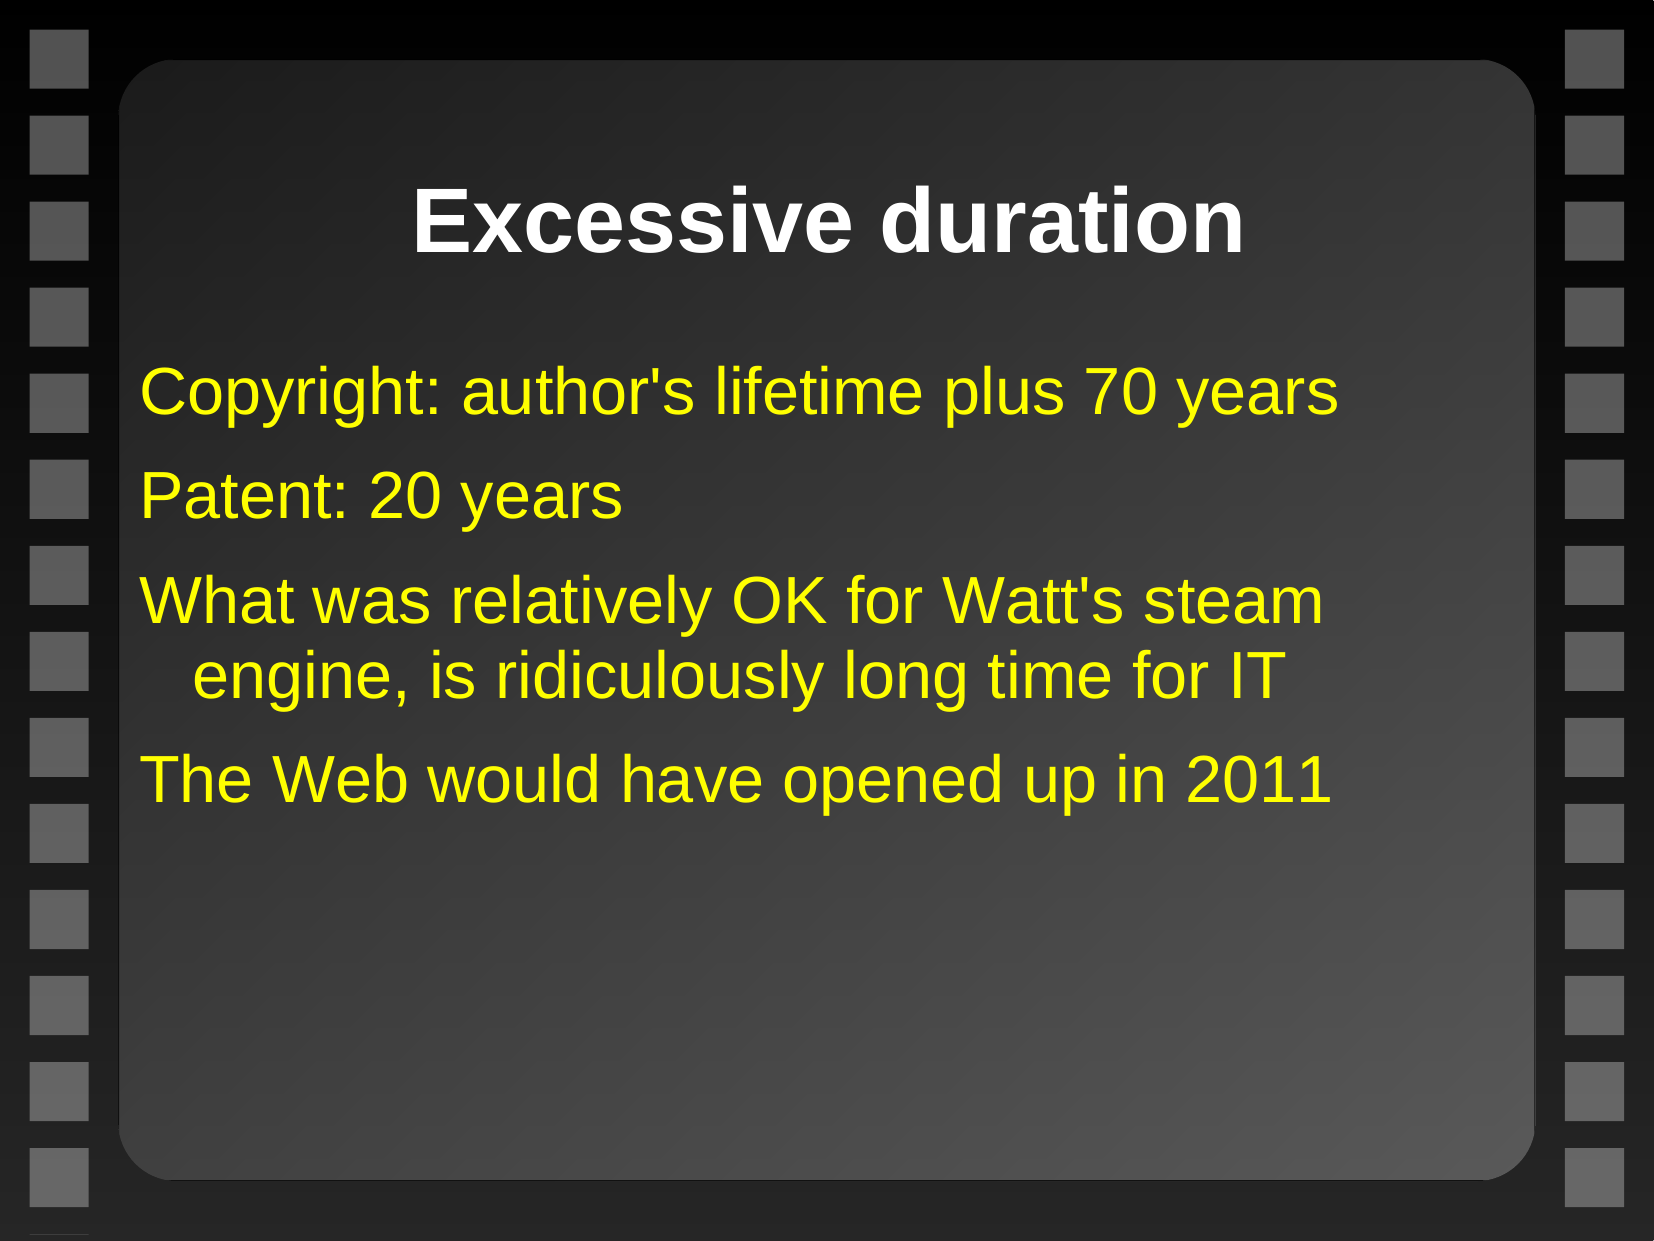

# Excessive duration
Copyright: author's lifetime plus 70 years
Patent: 20 years
What was relatively OK for Watt's steam engine, is ridiculously long time for IT
The Web would have opened up in 2011